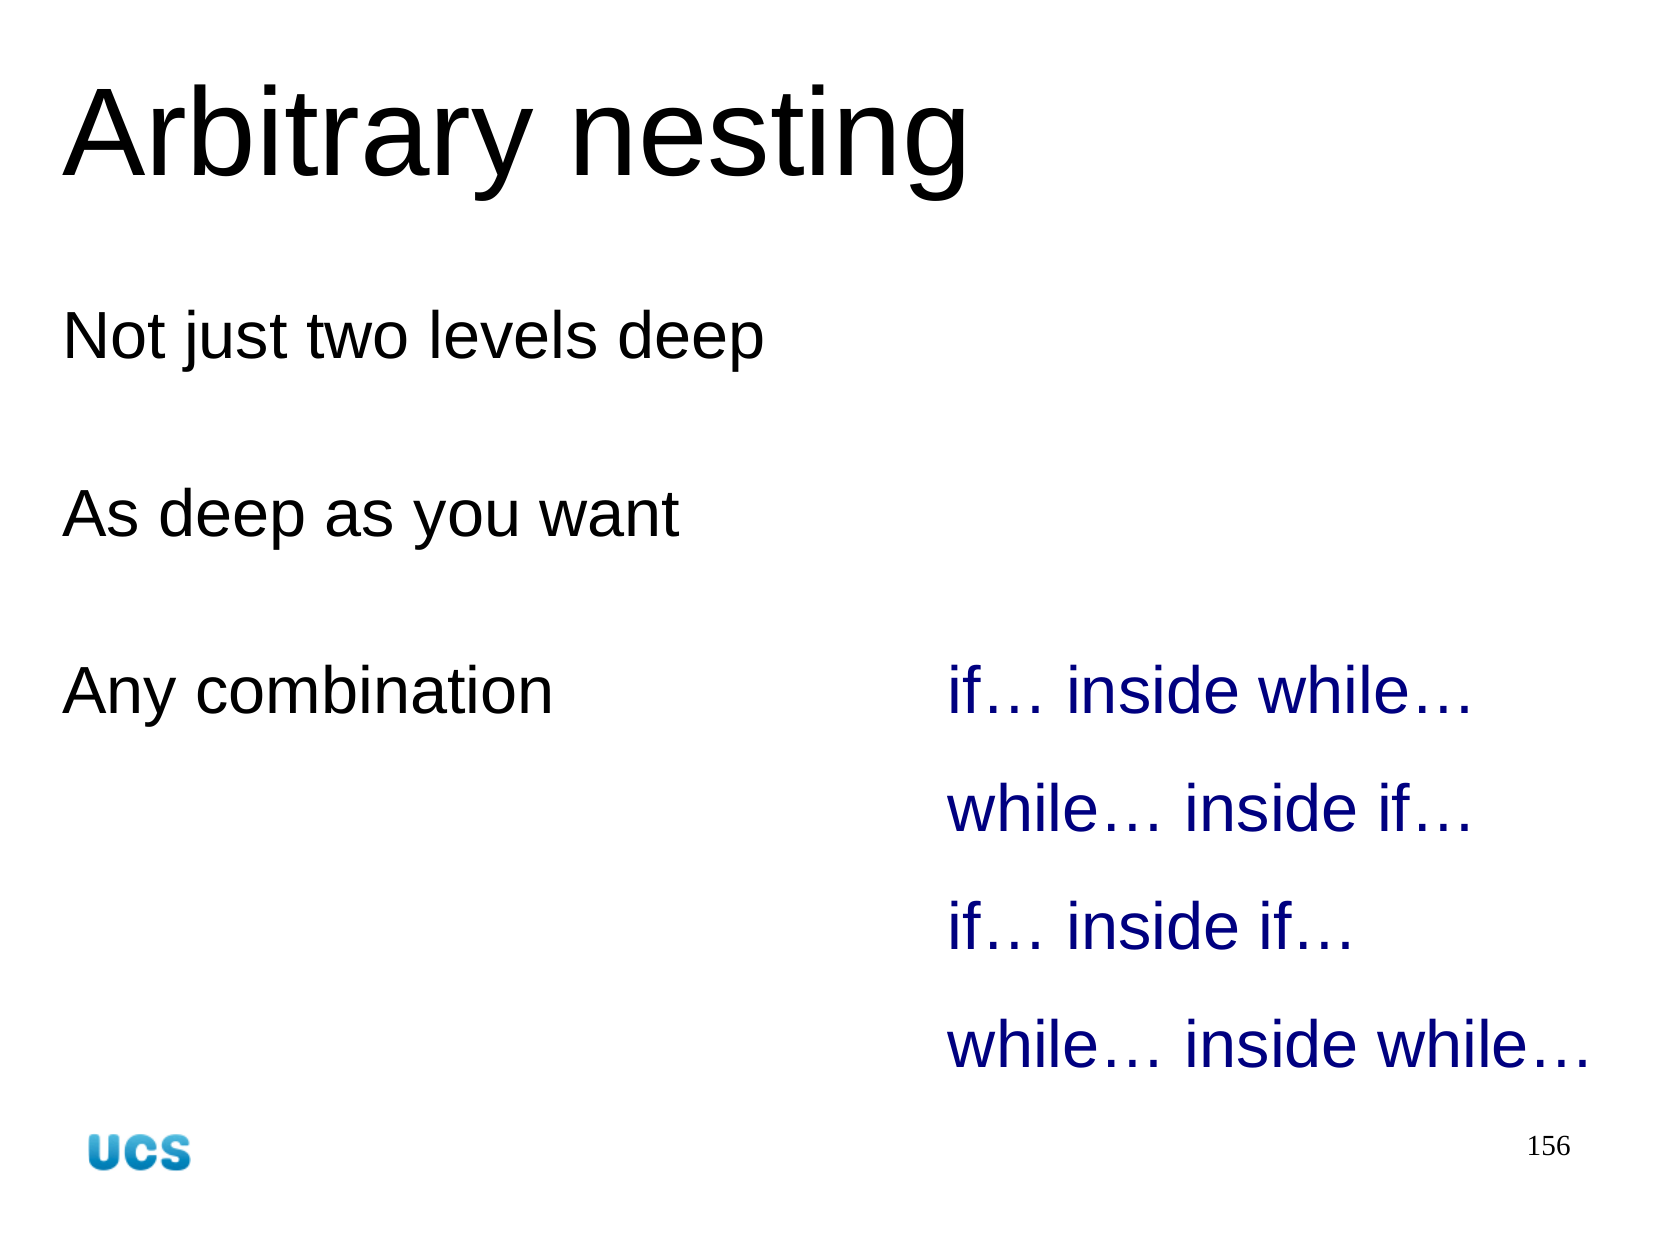

Arbitrary nesting
Not just two levels deep
As deep as you want
if… inside while…
Any combination
while… inside if…
if… inside if…
while… inside while…
156